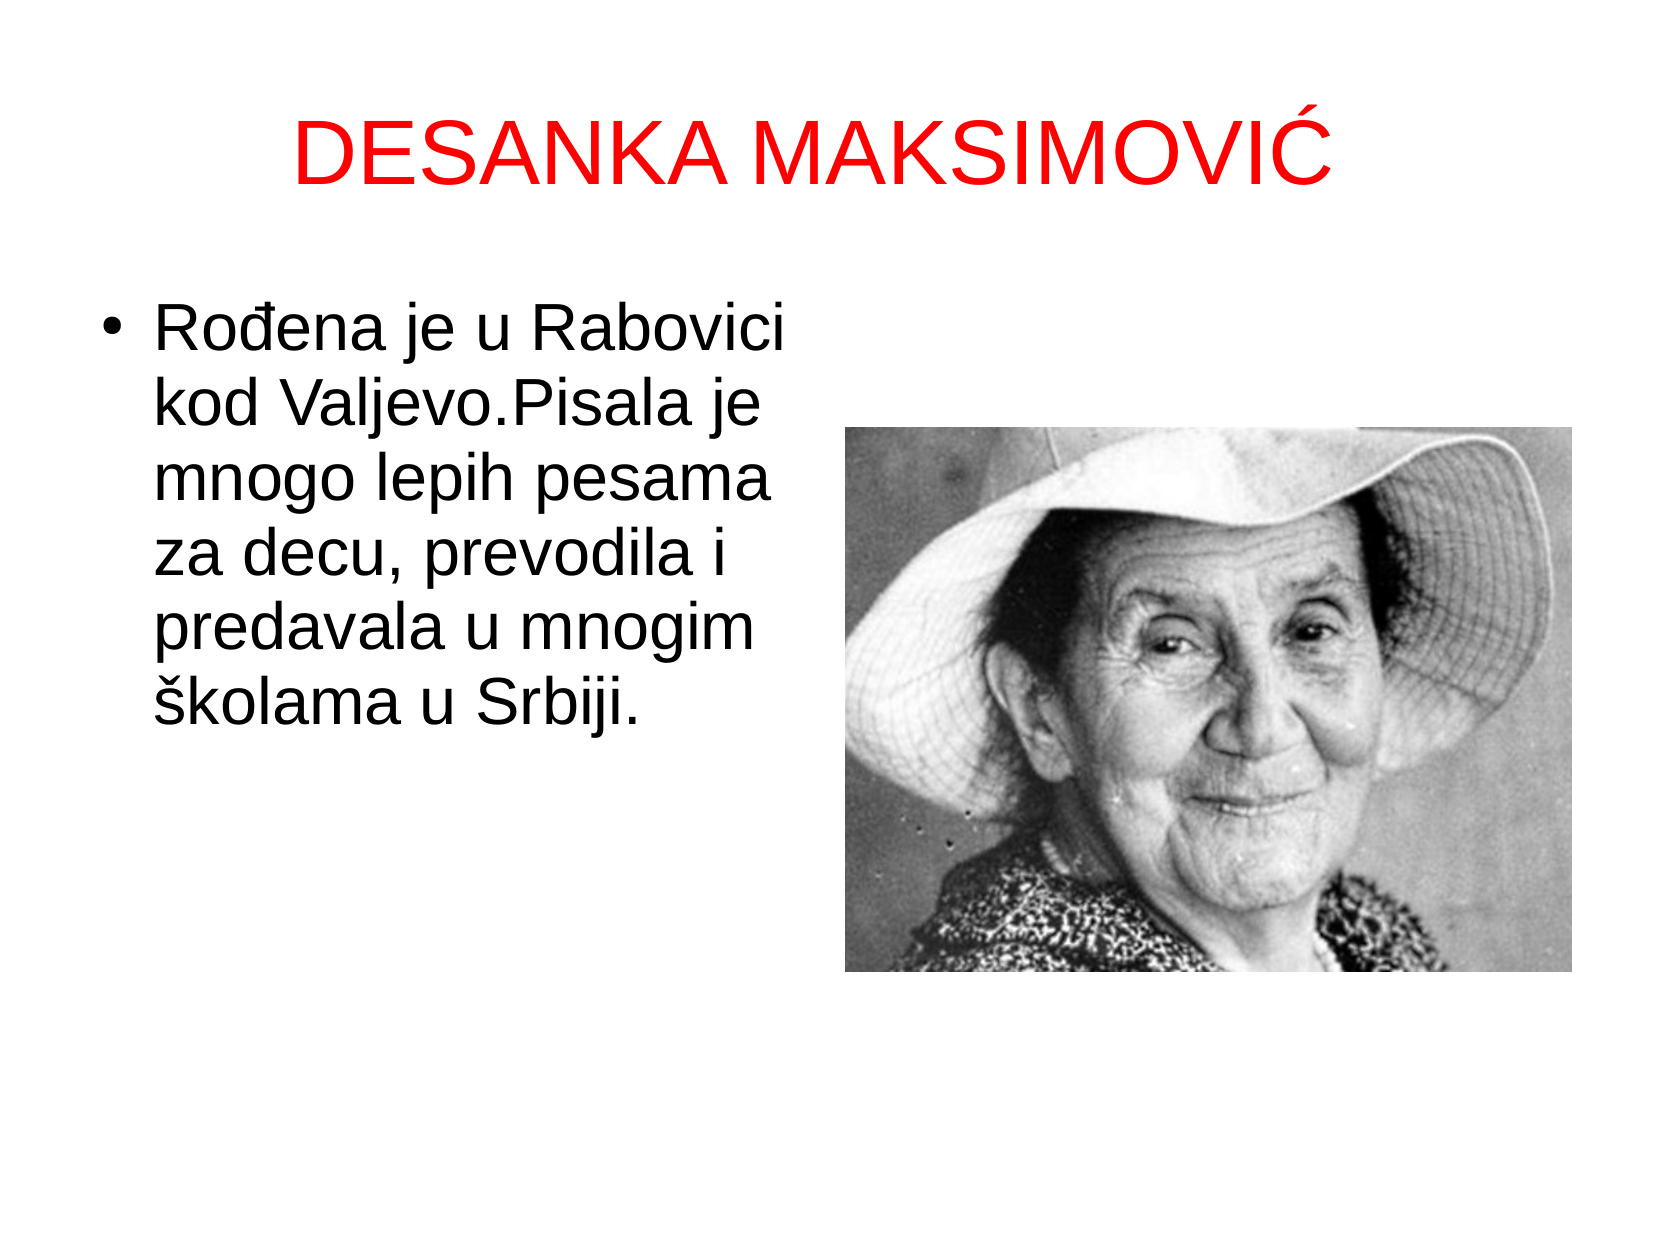

# DESANKA MAKSIMOVIĆ
Rođena je u Rabovici kod Valjevo.Pisala je mnogo lepih pesama za decu, prevodila i predavala u mnogim školama u Srbiji.